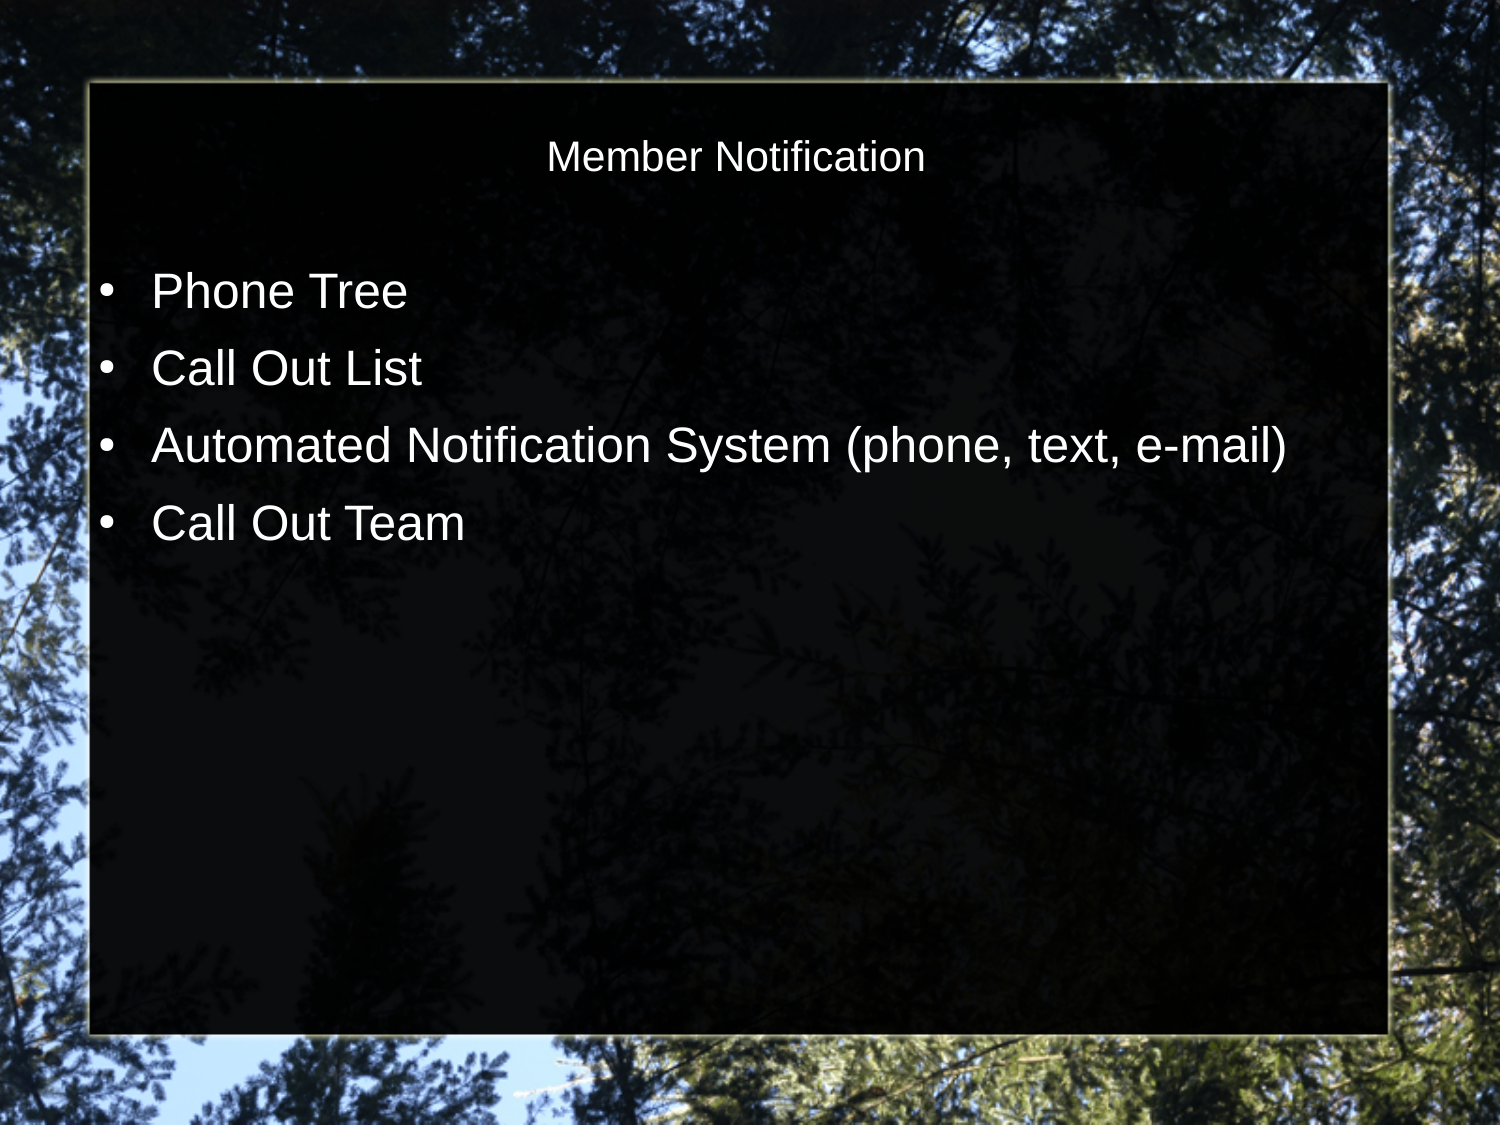

# Member Notification
Phone Tree
Call Out List
Automated Notification System (phone, text, e-mail)
Call Out Team